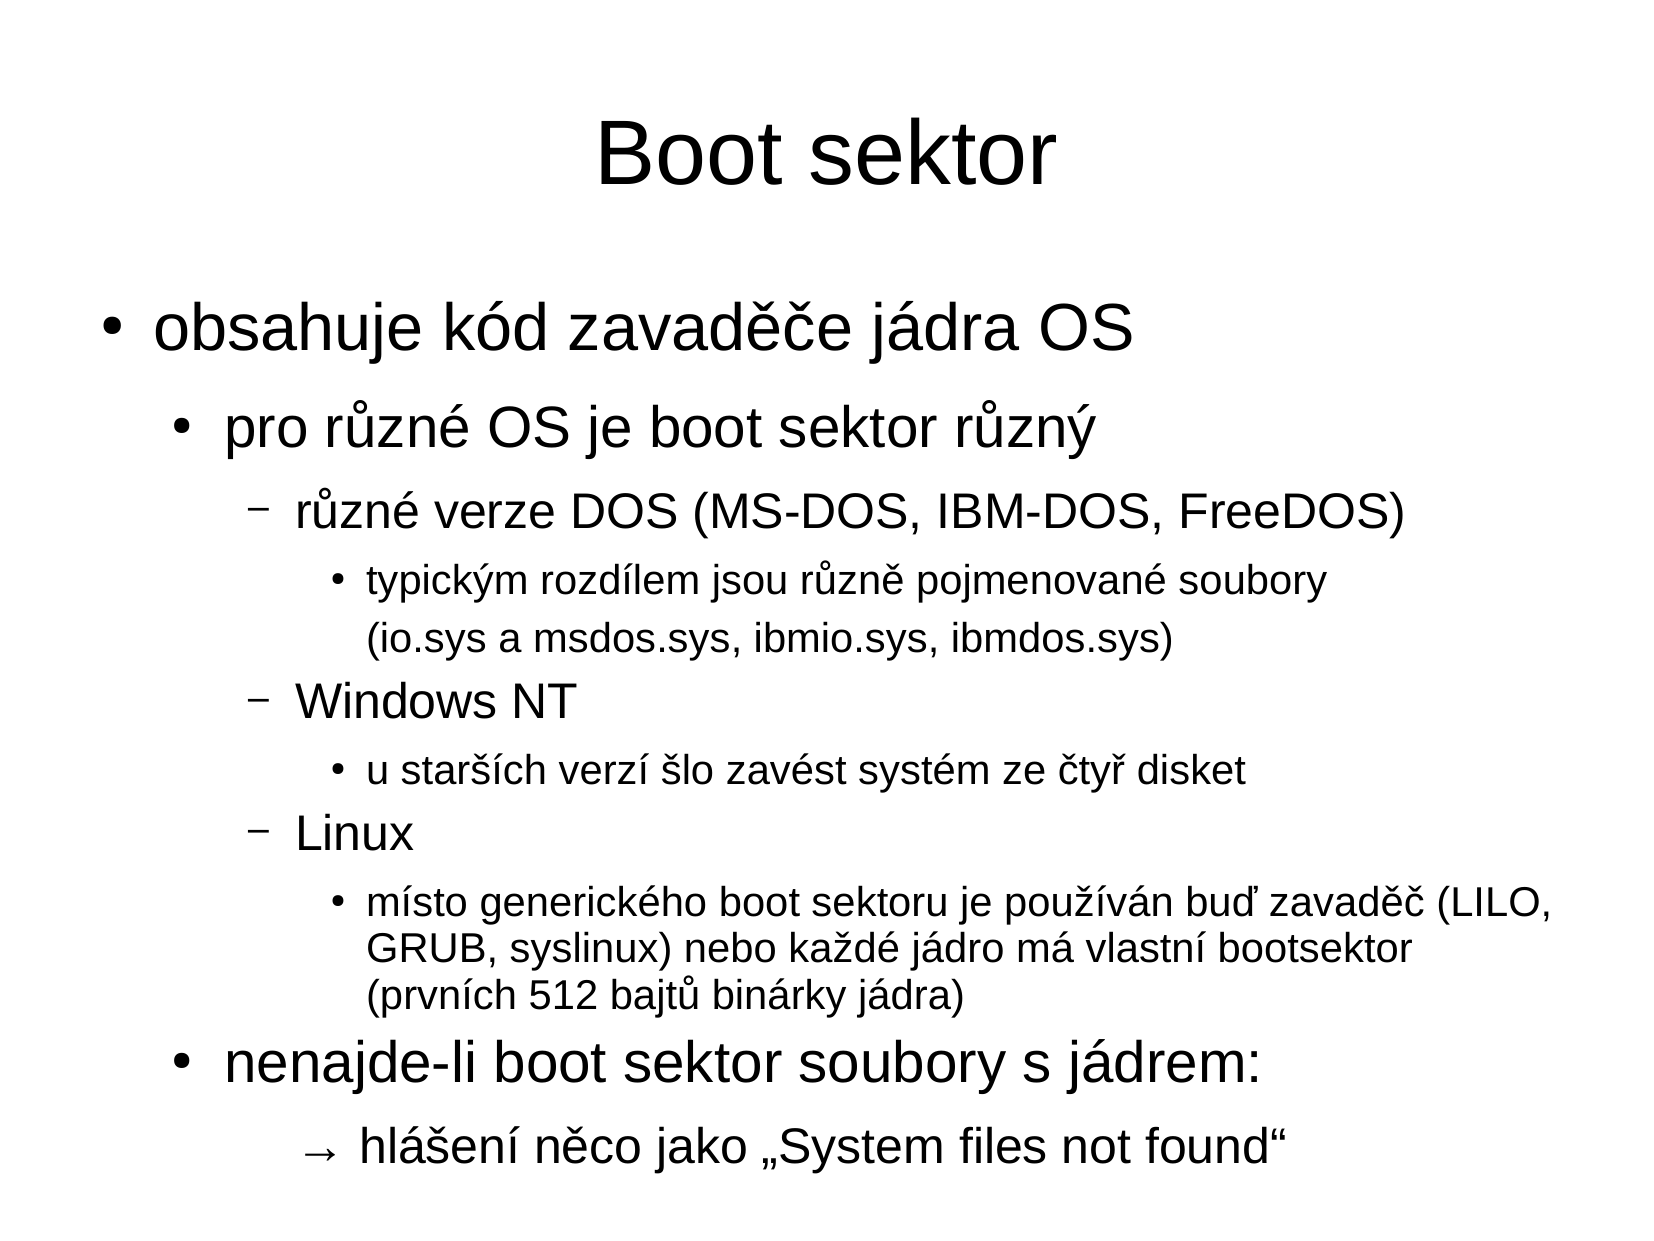

# Boot sektor
obsahuje kód zavaděče jádra OS
pro různé OS je boot sektor různý
různé verze DOS (MS-DOS, IBM-DOS, FreeDOS)
typickým rozdílem jsou různě pojmenované soubory
(io.sys a msdos.sys, ibmio.sys, ibmdos.sys)
Windows NT
u starších verzí šlo zavést systém ze čtyř disket
Linux
místo generického boot sektoru je používán buď zavaděč (LILO, GRUB, syslinux) nebo každé jádro má vlastní bootsektor (prvních 512 bajtů binárky jádra)
nenajde-li boot sektor soubory s jádrem:
→ hlášení něco jako „System files not found“